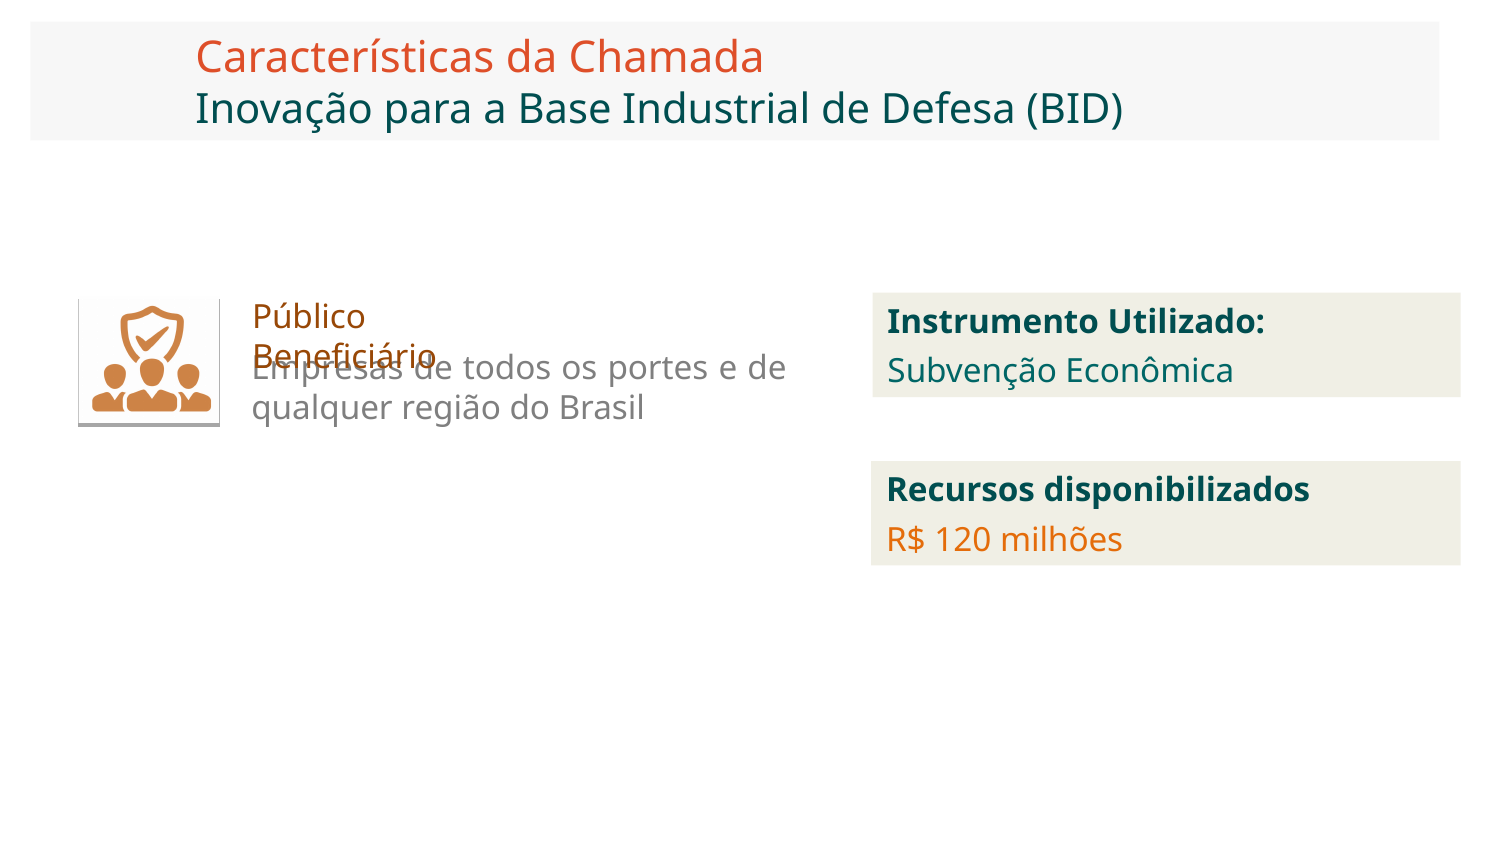

Características da Chamada
Inovação para a Base Industrial de Defesa (BID)
Público Beneficiário
Instrumento Utilizado:
Subvenção Econômica
Empresas de todos os portes e de qualquer região do Brasil
Recursos disponibilizados
R$ 120 milhões